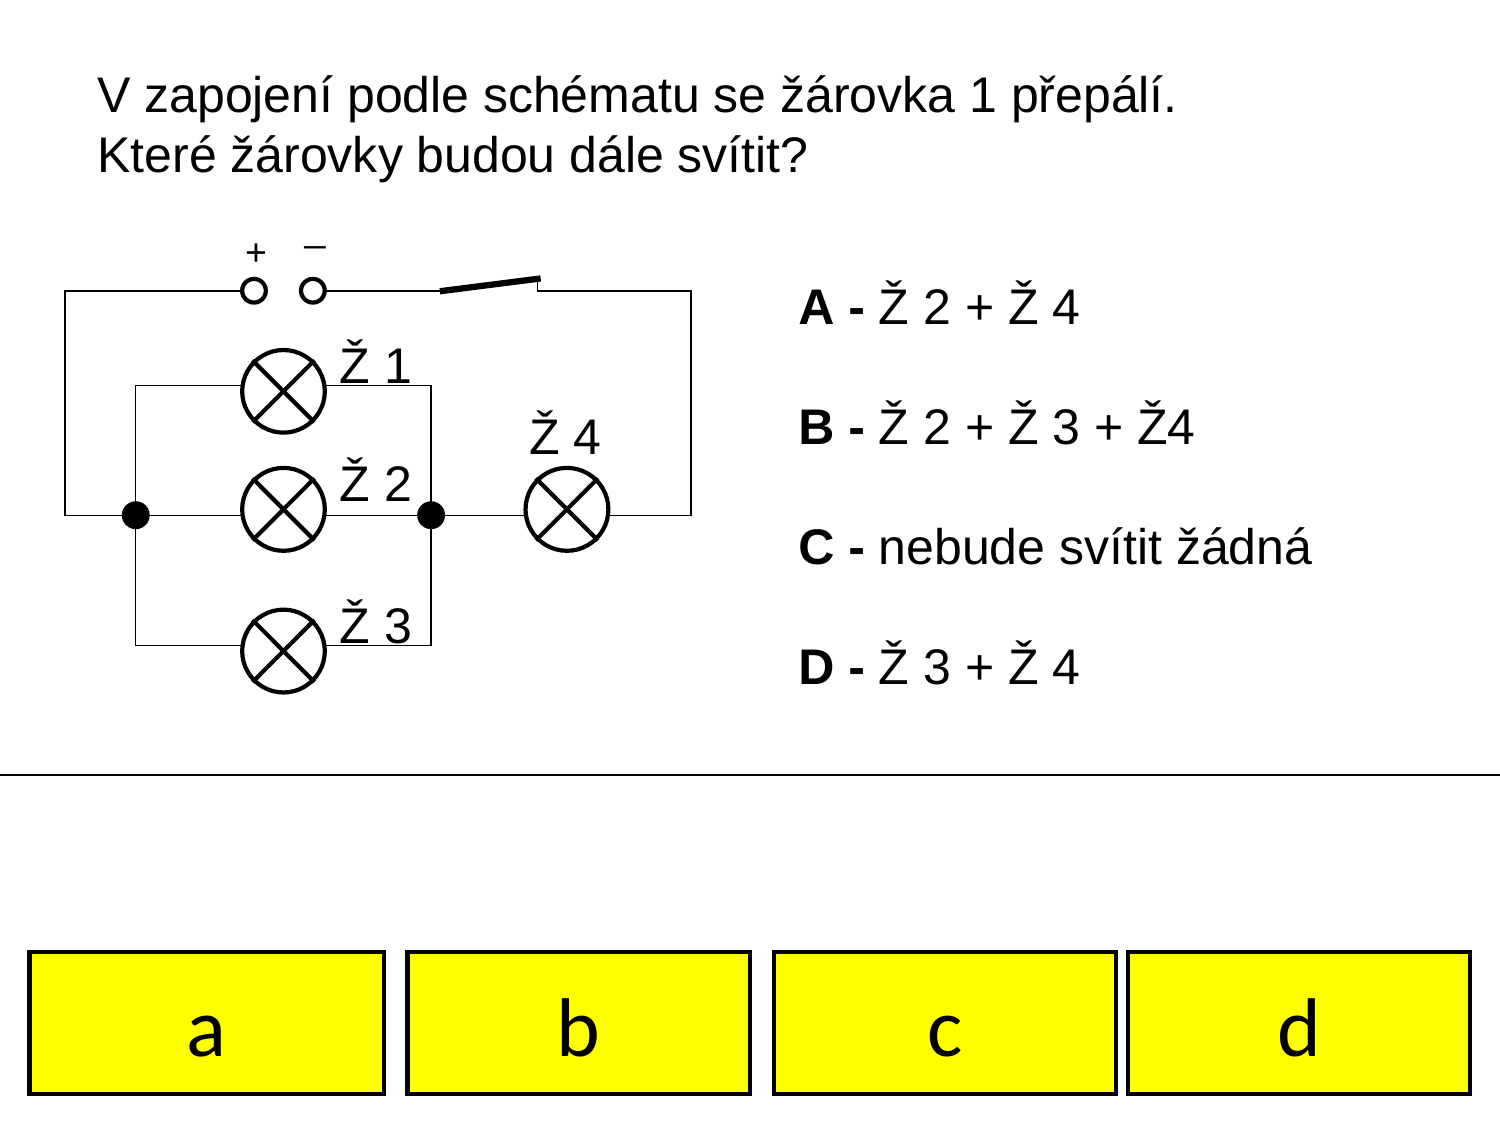

V zapojení podle schématu se žárovka 1 přepálí.
Které žárovky budou dále svítit?
_
+
A - Ž 2 + Ž 4
B - Ž 2 + Ž 3 + Ž4
C - nebude svítit žádná
D - Ž 3 + Ž 4
Ž 1
Ž 4
Ž 2
Ž 3
a
b
c
d